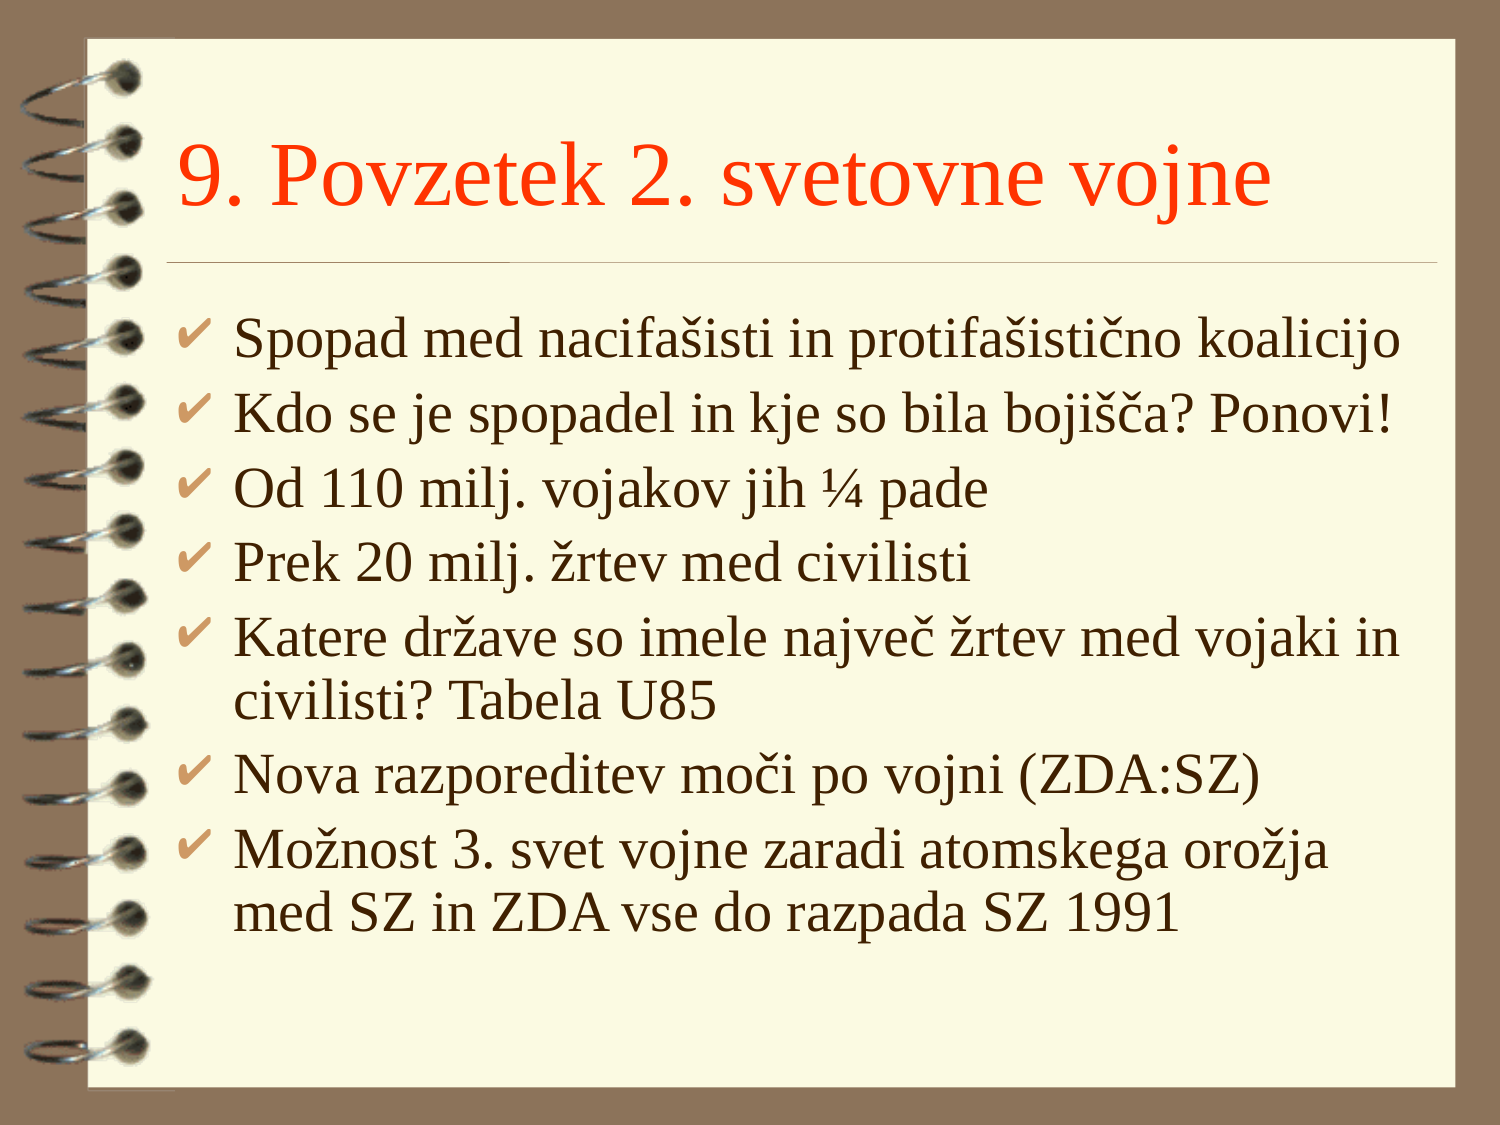

# 9. Povzetek 2. svetovne vojne
Spopad med nacifašisti in protifašistično koalicijo
Kdo se je spopadel in kje so bila bojišča? Ponovi!
Od 110 milj. vojakov jih ¼ pade
Prek 20 milj. žrtev med civilisti
Katere države so imele največ žrtev med vojaki in civilisti? Tabela U85
Nova razporeditev moči po vojni (ZDA:SZ)
Možnost 3. svet vojne zaradi atomskega orožja med SZ in ZDA vse do razpada SZ 1991